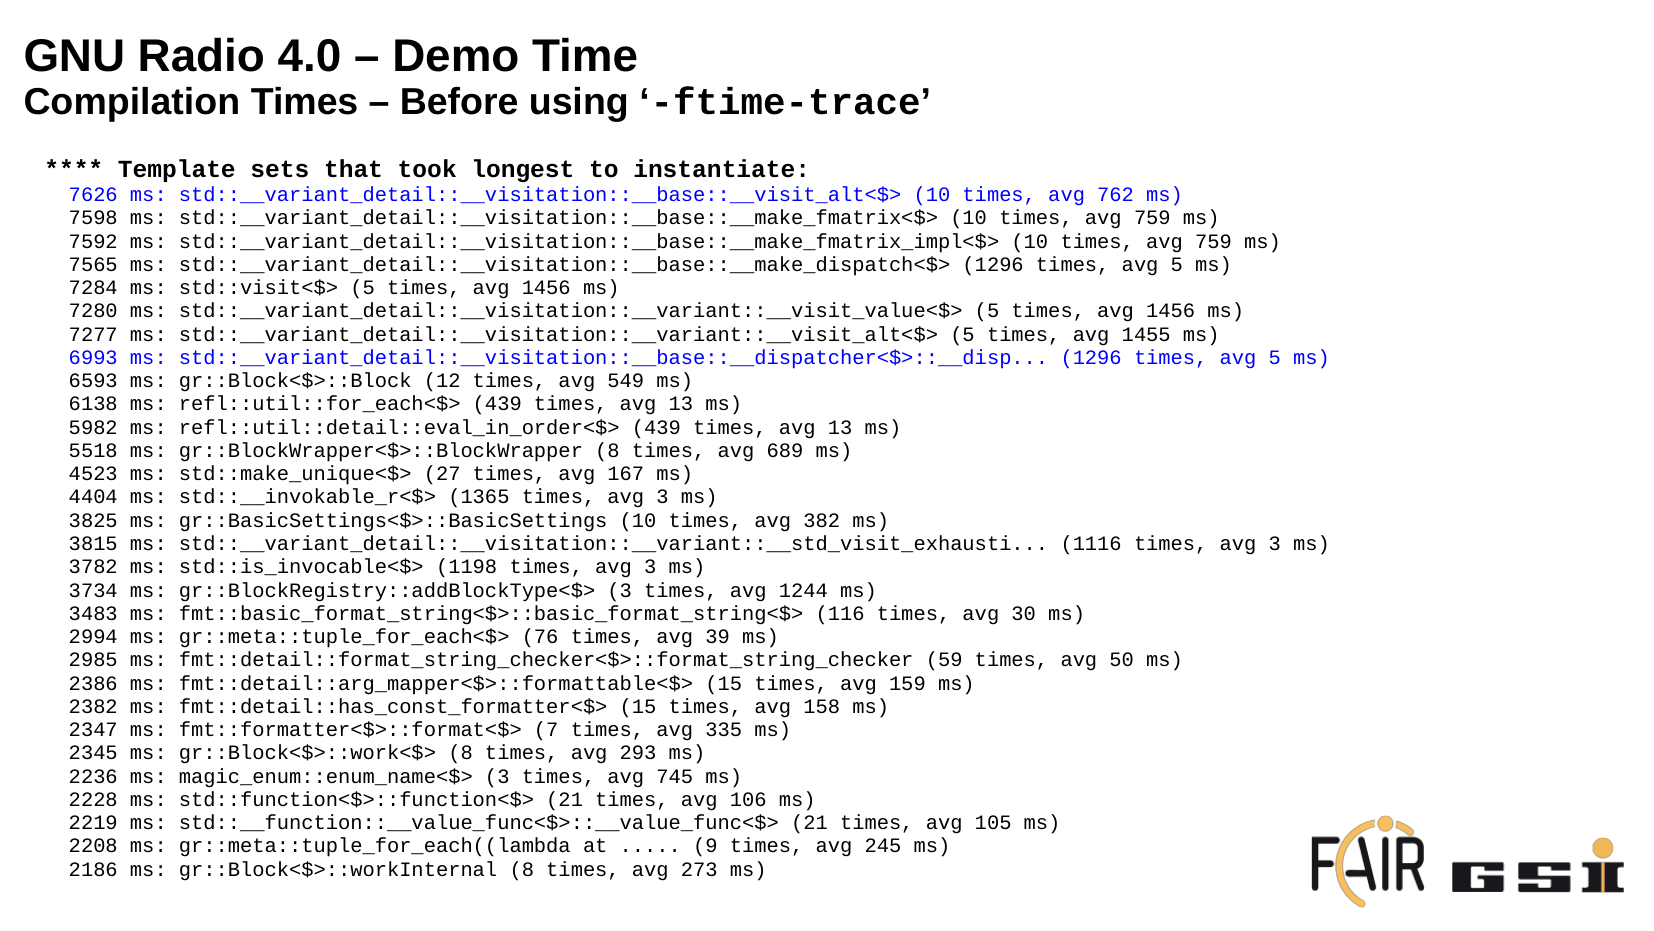

# GNU Radio 4.0 – Demo Time Compilation Times – Before using ‘-ftime-trace’
**** Template sets that took longest to instantiate:
 7626 ms: std::__variant_detail::__visitation::__base::__visit_alt<$> (10 times, avg 762 ms)
 7598 ms: std::__variant_detail::__visitation::__base::__make_fmatrix<$> (10 times, avg 759 ms)
 7592 ms: std::__variant_detail::__visitation::__base::__make_fmatrix_impl<$> (10 times, avg 759 ms)
 7565 ms: std::__variant_detail::__visitation::__base::__make_dispatch<$> (1296 times, avg 5 ms)
 7284 ms: std::visit<$> (5 times, avg 1456 ms)
 7280 ms: std::__variant_detail::__visitation::__variant::__visit_value<$> (5 times, avg 1456 ms)
 7277 ms: std::__variant_detail::__visitation::__variant::__visit_alt<$> (5 times, avg 1455 ms)
 6993 ms: std::__variant_detail::__visitation::__base::__dispatcher<$>::__disp... (1296 times, avg 5 ms)
 6593 ms: gr::Block<$>::Block (12 times, avg 549 ms)
 6138 ms: refl::util::for_each<$> (439 times, avg 13 ms)
 5982 ms: refl::util::detail::eval_in_order<$> (439 times, avg 13 ms)
 5518 ms: gr::BlockWrapper<$>::BlockWrapper (8 times, avg 689 ms)
 4523 ms: std::make_unique<$> (27 times, avg 167 ms)
 4404 ms: std::__invokable_r<$> (1365 times, avg 3 ms)
 3825 ms: gr::BasicSettings<$>::BasicSettings (10 times, avg 382 ms)
 3815 ms: std::__variant_detail::__visitation::__variant::__std_visit_exhausti... (1116 times, avg 3 ms)
 3782 ms: std::is_invocable<$> (1198 times, avg 3 ms)
 3734 ms: gr::BlockRegistry::addBlockType<$> (3 times, avg 1244 ms)
 3483 ms: fmt::basic_format_string<$>::basic_format_string<$> (116 times, avg 30 ms)
 2994 ms: gr::meta::tuple_for_each<$> (76 times, avg 39 ms)
 2985 ms: fmt::detail::format_string_checker<$>::format_string_checker (59 times, avg 50 ms)
 2386 ms: fmt::detail::arg_mapper<$>::formattable<$> (15 times, avg 159 ms)
 2382 ms: fmt::detail::has_const_formatter<$> (15 times, avg 158 ms)
 2347 ms: fmt::formatter<$>::format<$> (7 times, avg 335 ms)
 2345 ms: gr::Block<$>::work<$> (8 times, avg 293 ms)
 2236 ms: magic_enum::enum_name<$> (3 times, avg 745 ms)
 2228 ms: std::function<$>::function<$> (21 times, avg 106 ms)
 2219 ms: std::__function::__value_func<$>::__value_func<$> (21 times, avg 105 ms)
 2208 ms: gr::meta::tuple_for_each((lambda at ..... (9 times, avg 245 ms)
 2186 ms: gr::Block<$>::workInternal (8 times, avg 273 ms)